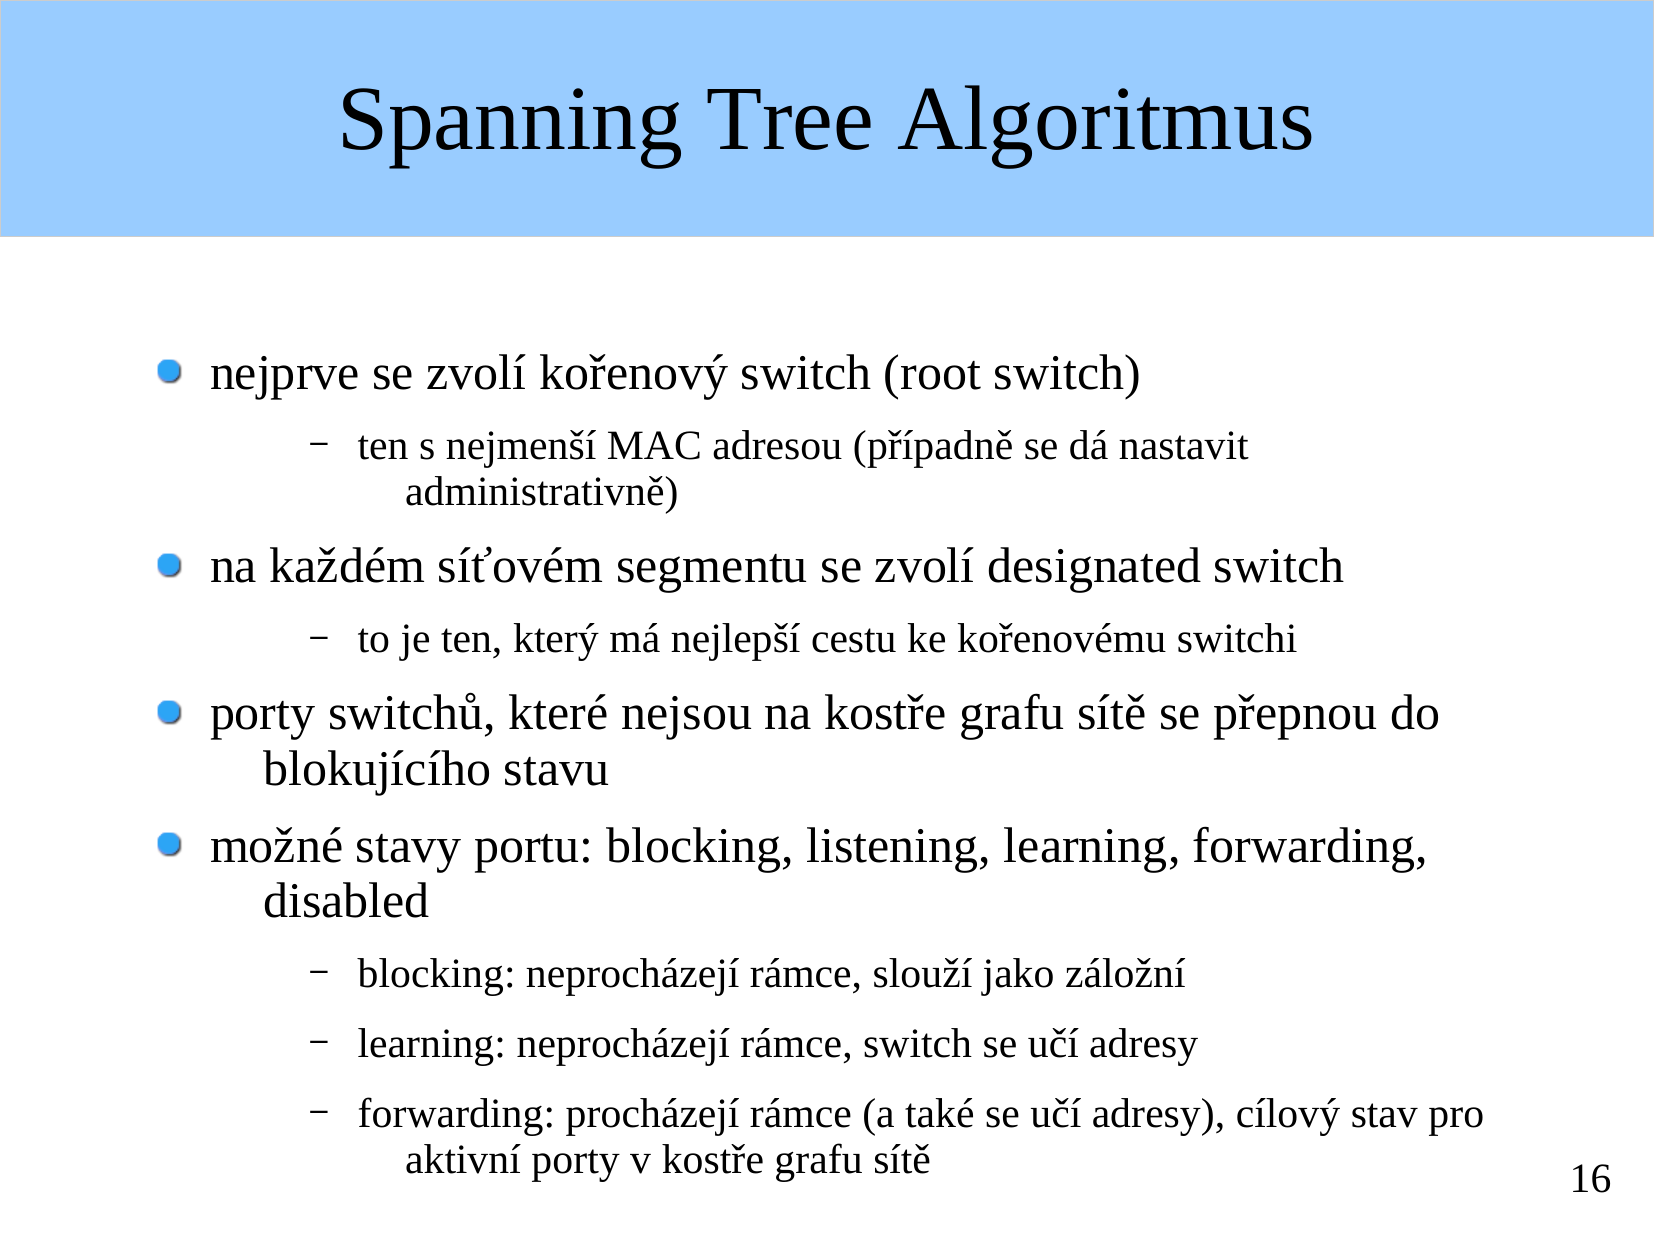

# Spanning Tree Algoritmus
nejprve se zvolí kořenový switch (root switch)
ten s nejmenší MAC adresou (případně se dá nastavit administrativně)
na každém síťovém segmentu se zvolí designated switch
to je ten, který má nejlepší cestu ke kořenovému switchi
porty switchů, které nejsou na kostře grafu sítě se přepnou do blokujícího stavu
možné stavy portu: blocking, listening, learning, forwarding, disabled
blocking: neprocházejí rámce, slouží jako záložní
learning: neprocházejí rámce, switch se učí adresy
forwarding: procházejí rámce (a také se učí adresy), cílový stav pro aktivní porty v kostře grafu sítě